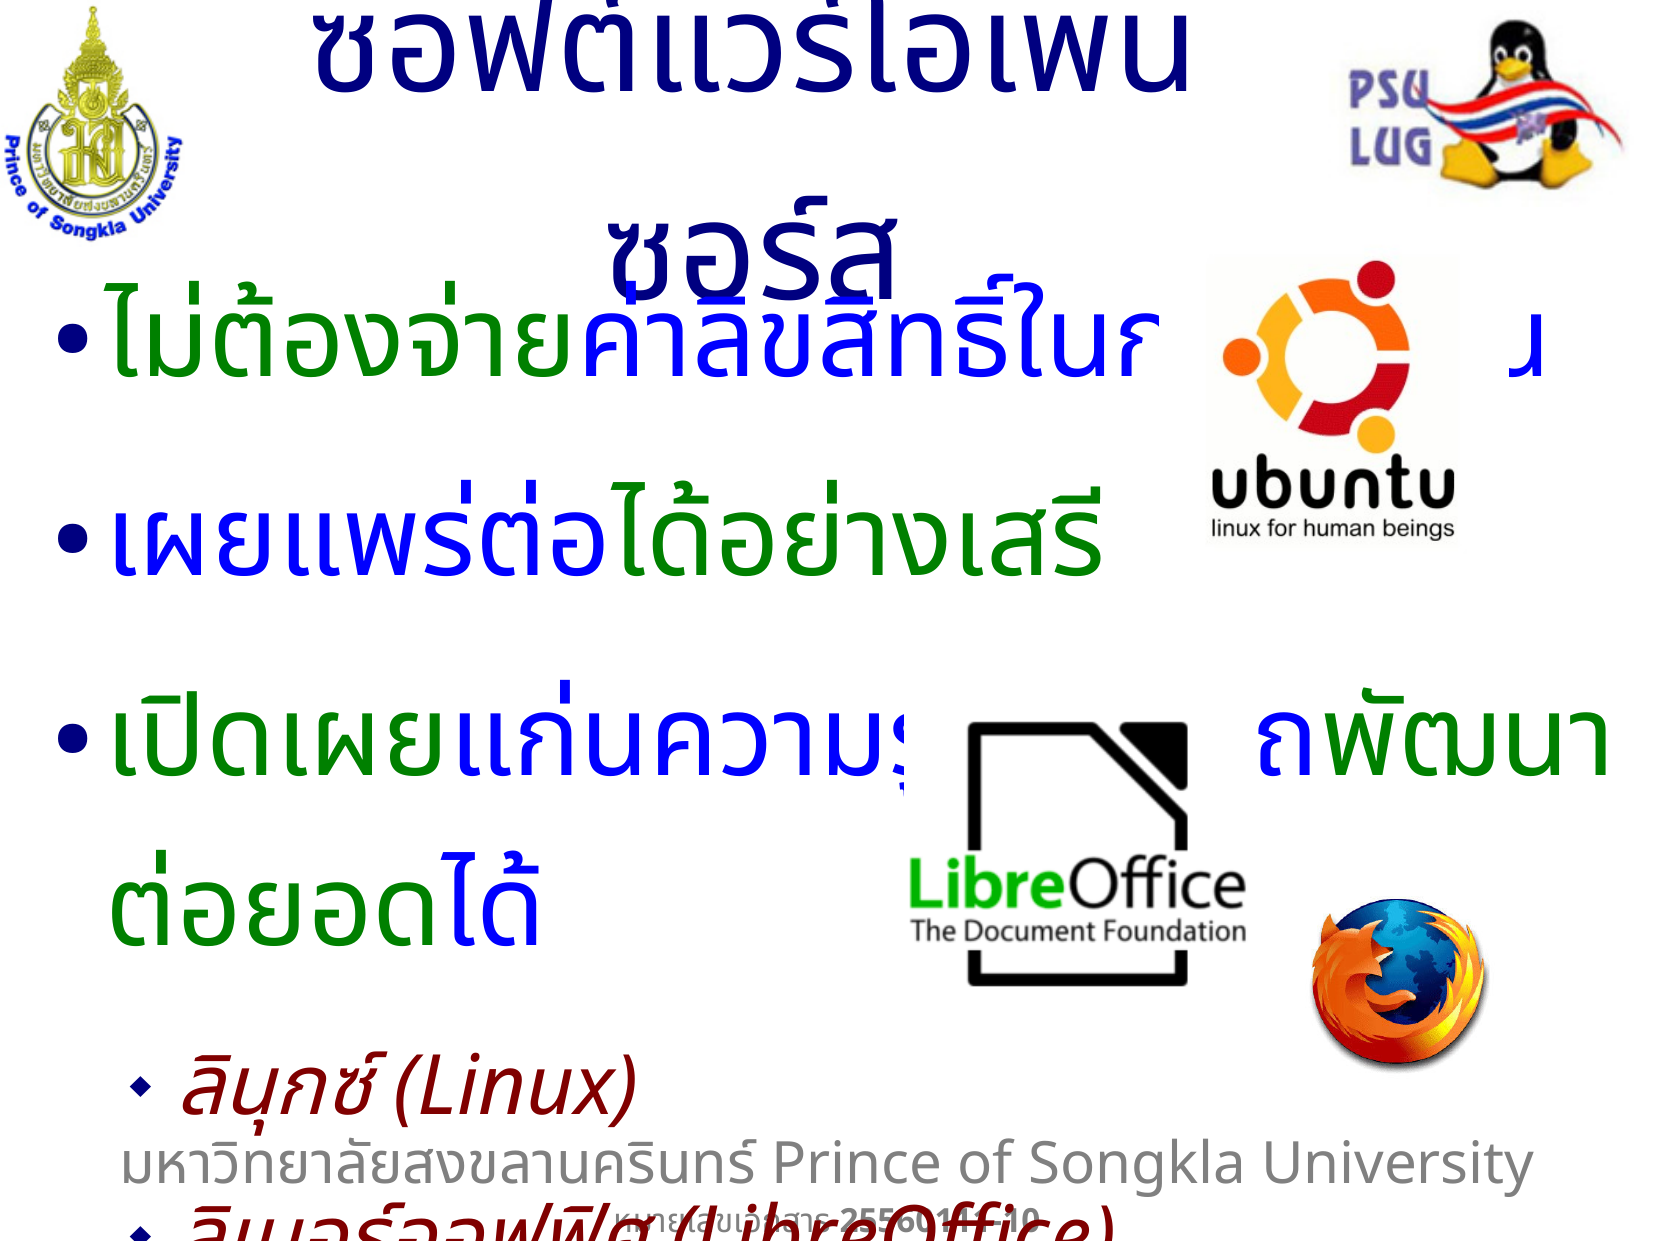

# ซอฟต์แวร์โอเพนซอร์ส
ไม่ต้องจ่ายค่าลิขสิทธิ์ในการใช้งาน
เผยแพร่ต่อได้อย่างเสรี
เปิดเผยแก่นความรู้ สามารถพัฒนาต่อยอดได้
ลินุกซ์ (Linux)
ลิเบอร์ออฟฟิศ (LibreOffice),
FireFox